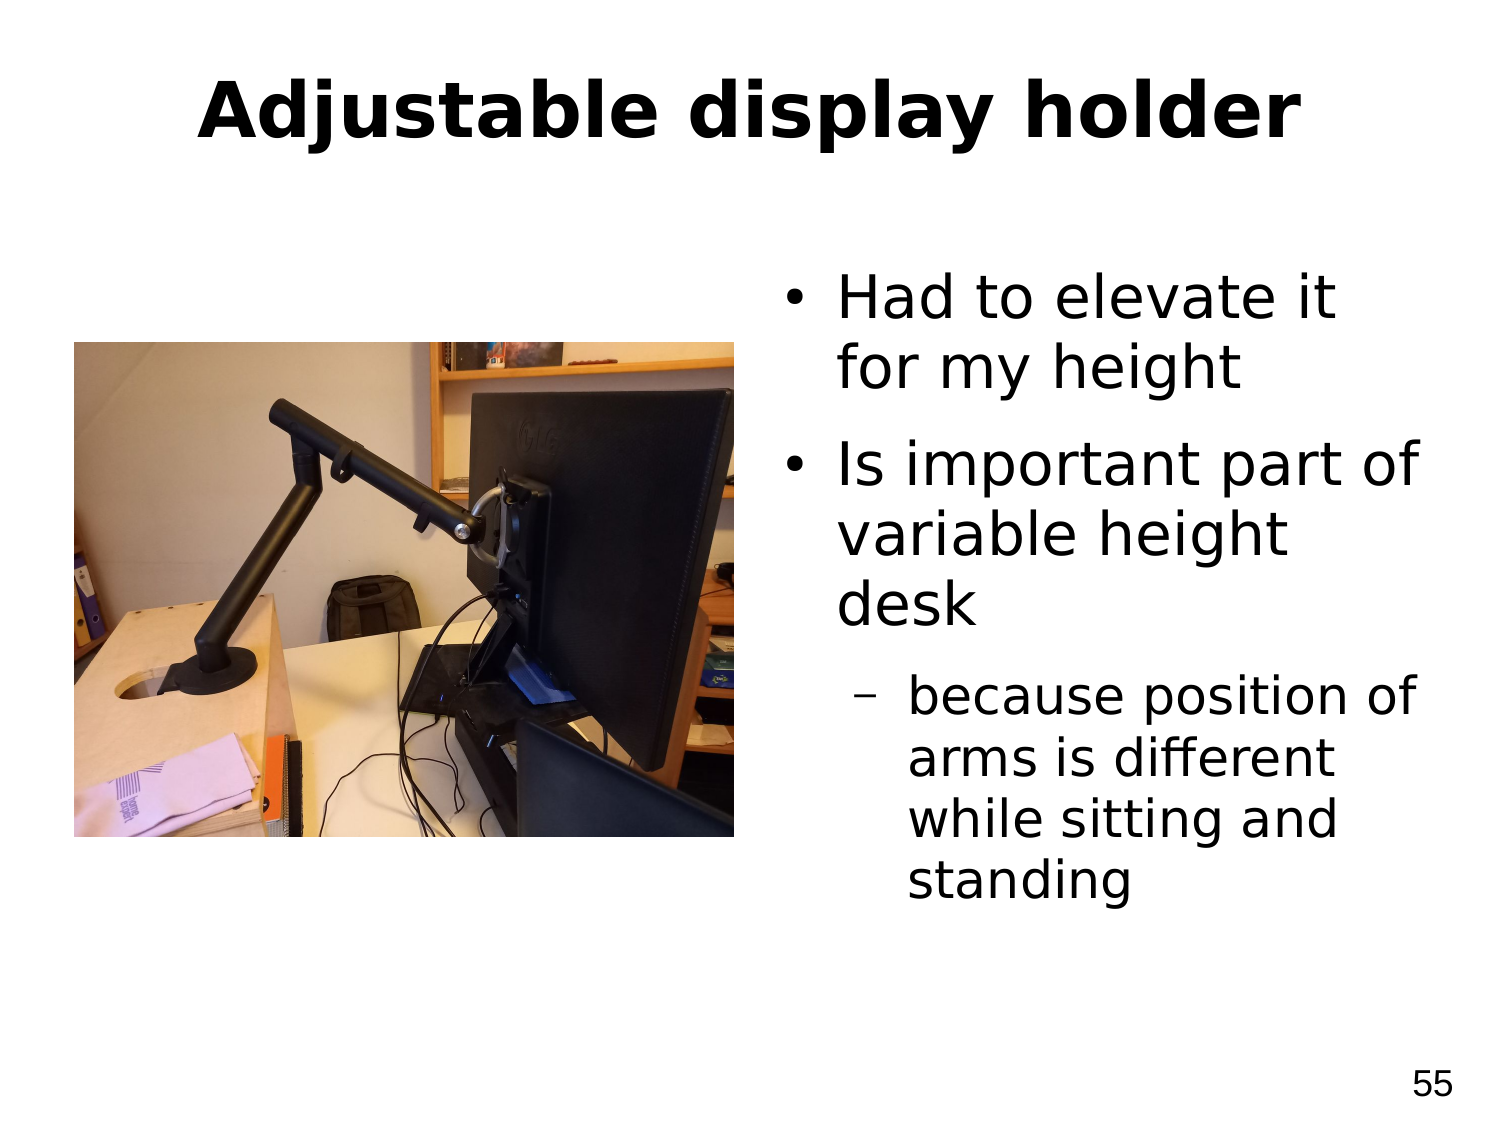

# Adjustable display holder
Had to elevate it for my height
Is important part of variable height desk
because position of arms is different while sitting and standing